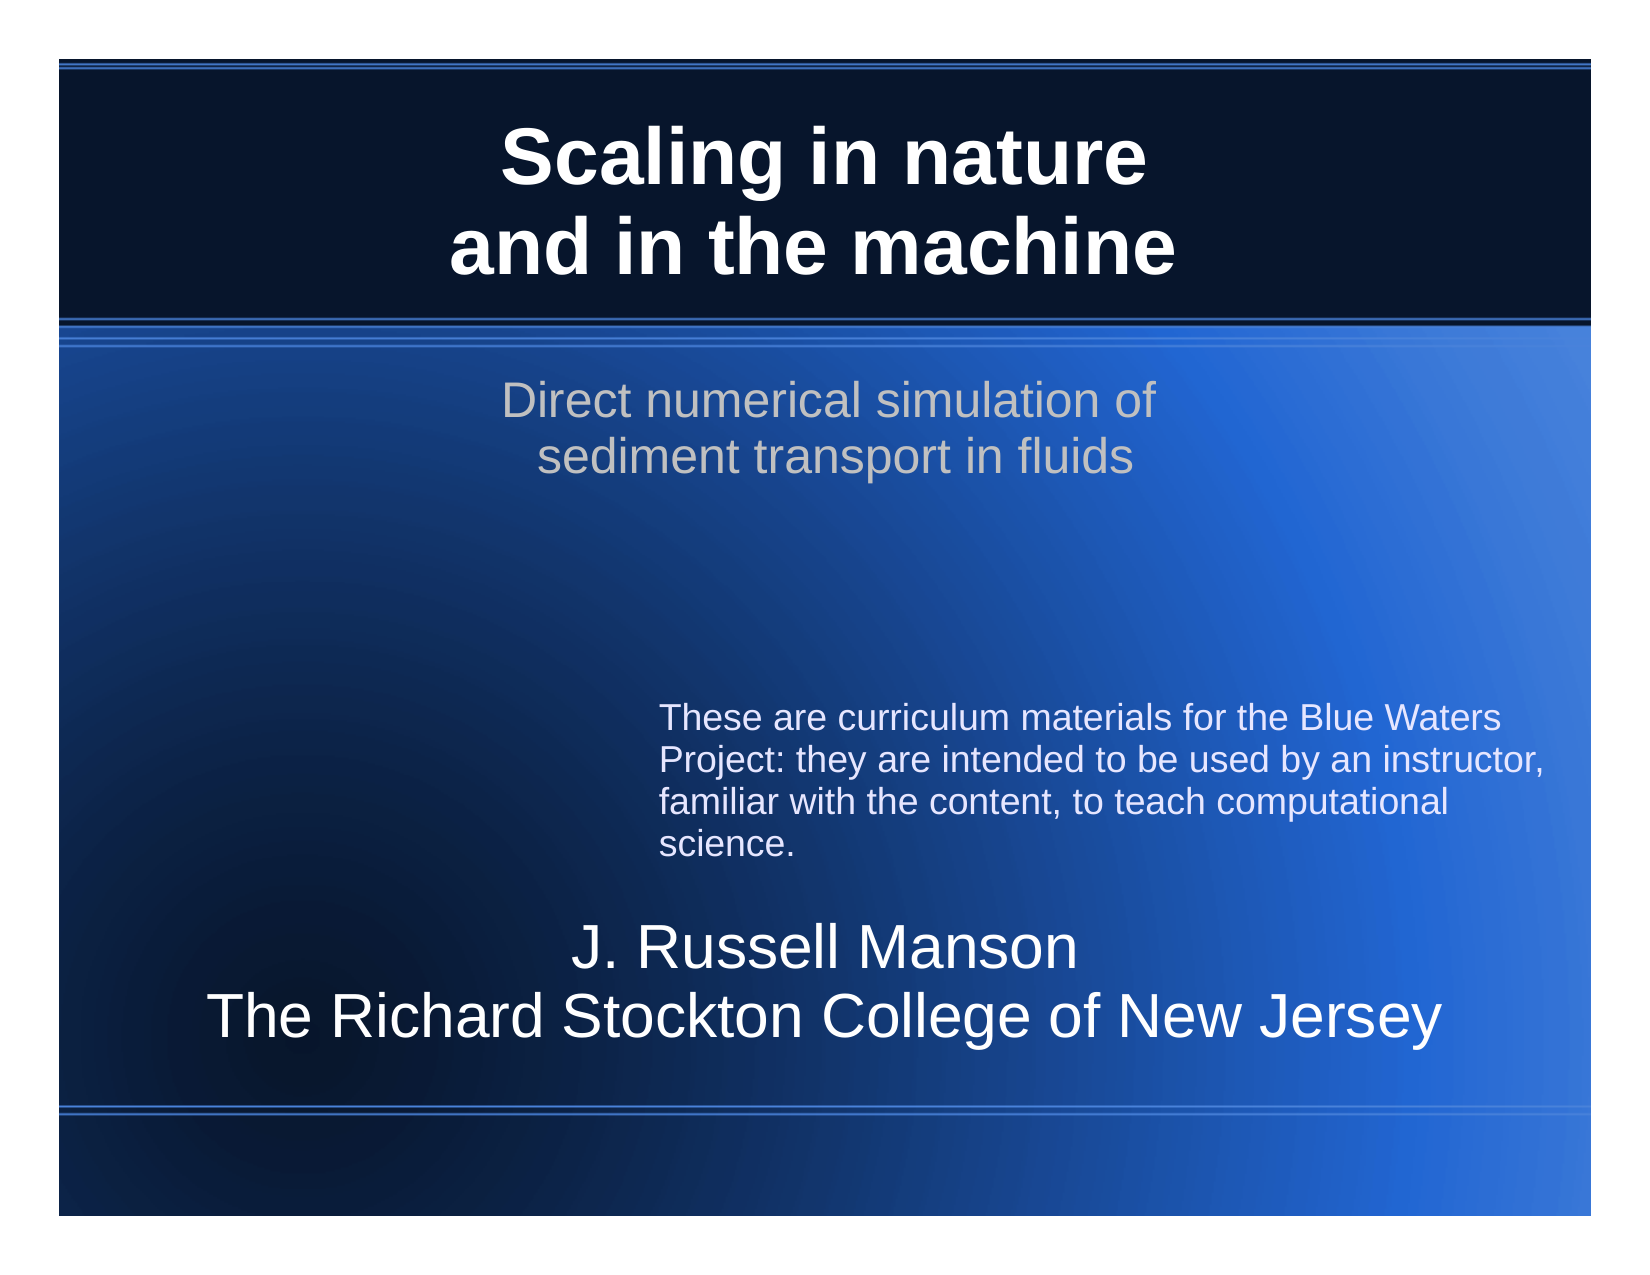

# Scaling in nature and in the machine
Direct numerical simulation of
sediment transport in fluids
These are curriculum materials for the Blue Waters Project: they are intended to be used by an instructor, familiar with the content, to teach computational science.
J. Russell Manson
The Richard Stockton College of New Jersey